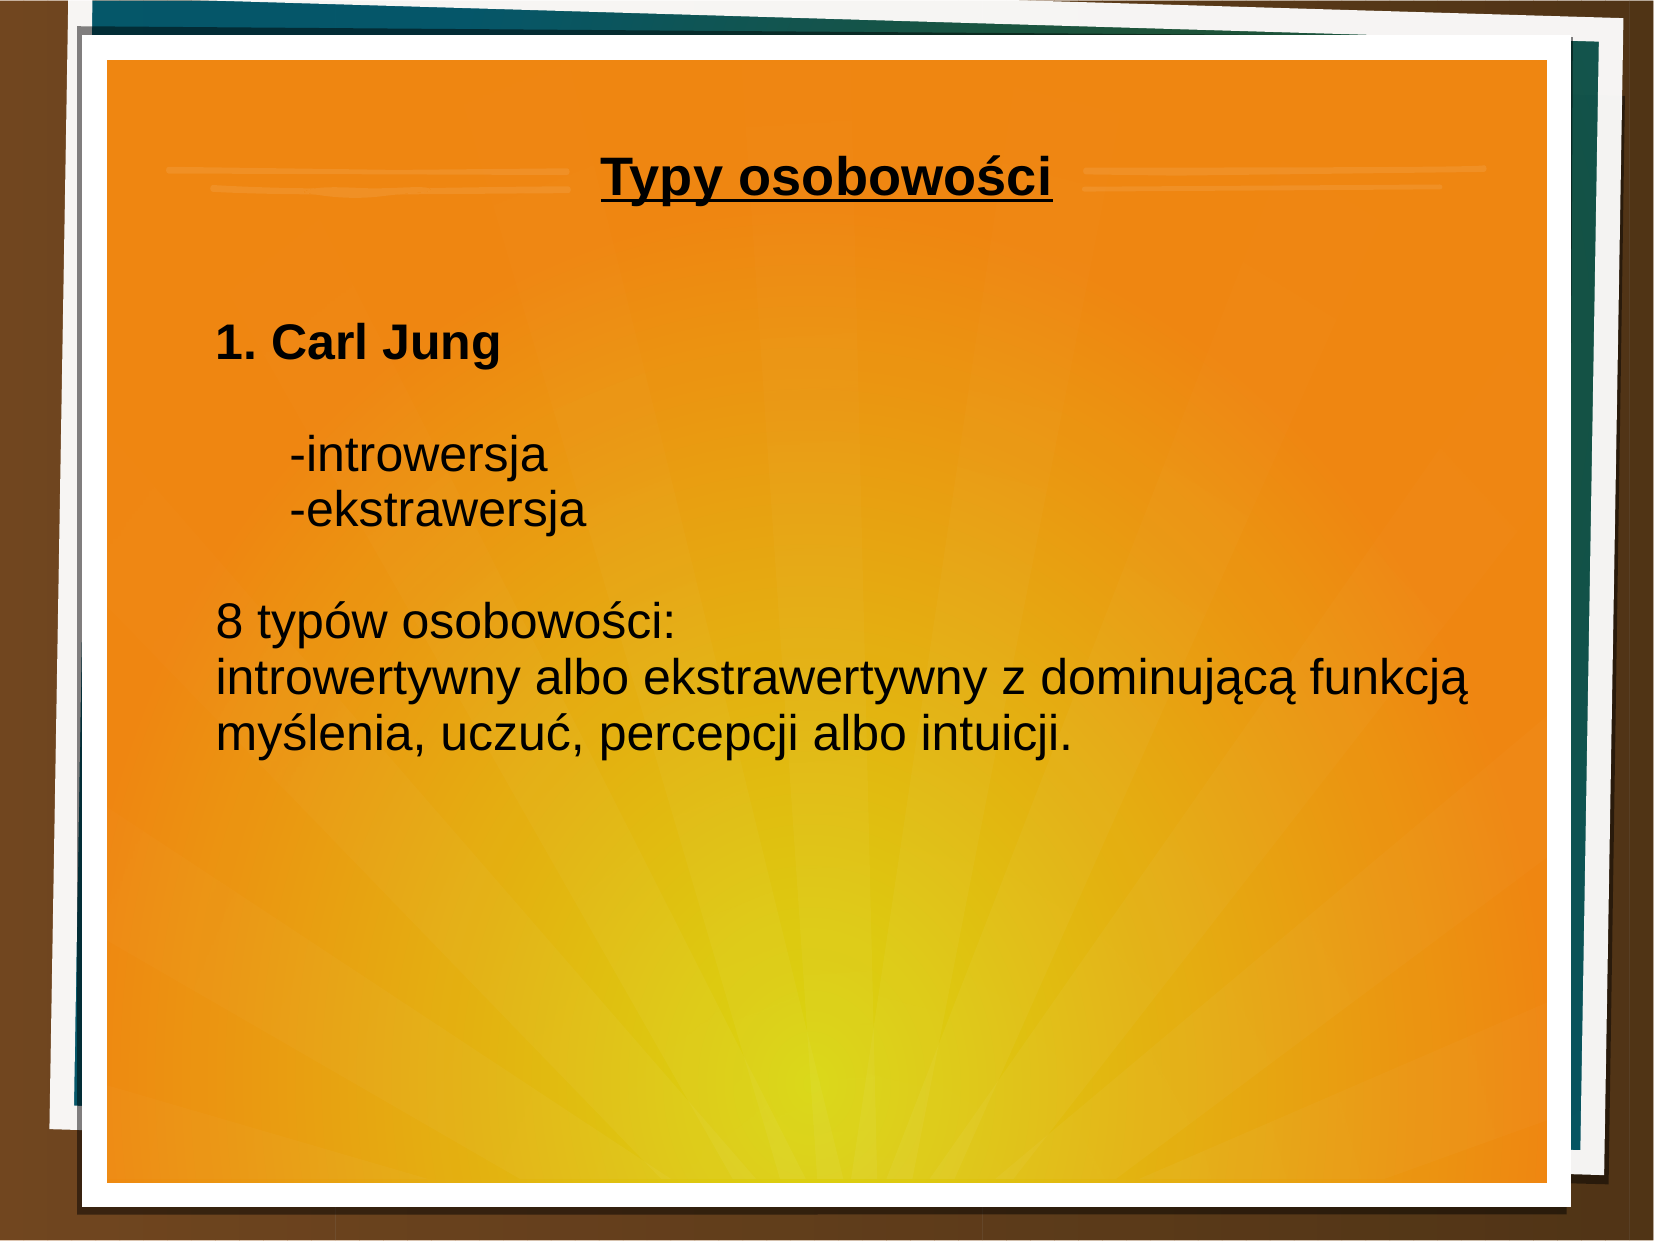

# Typy osobowości
1. Carl Jung
	-introwersja
	-ekstrawersja
8 typów osobowości:
introwertywny albo ekstrawertywny z dominującą funkcją myślenia, uczuć, percepcji albo intuicji.